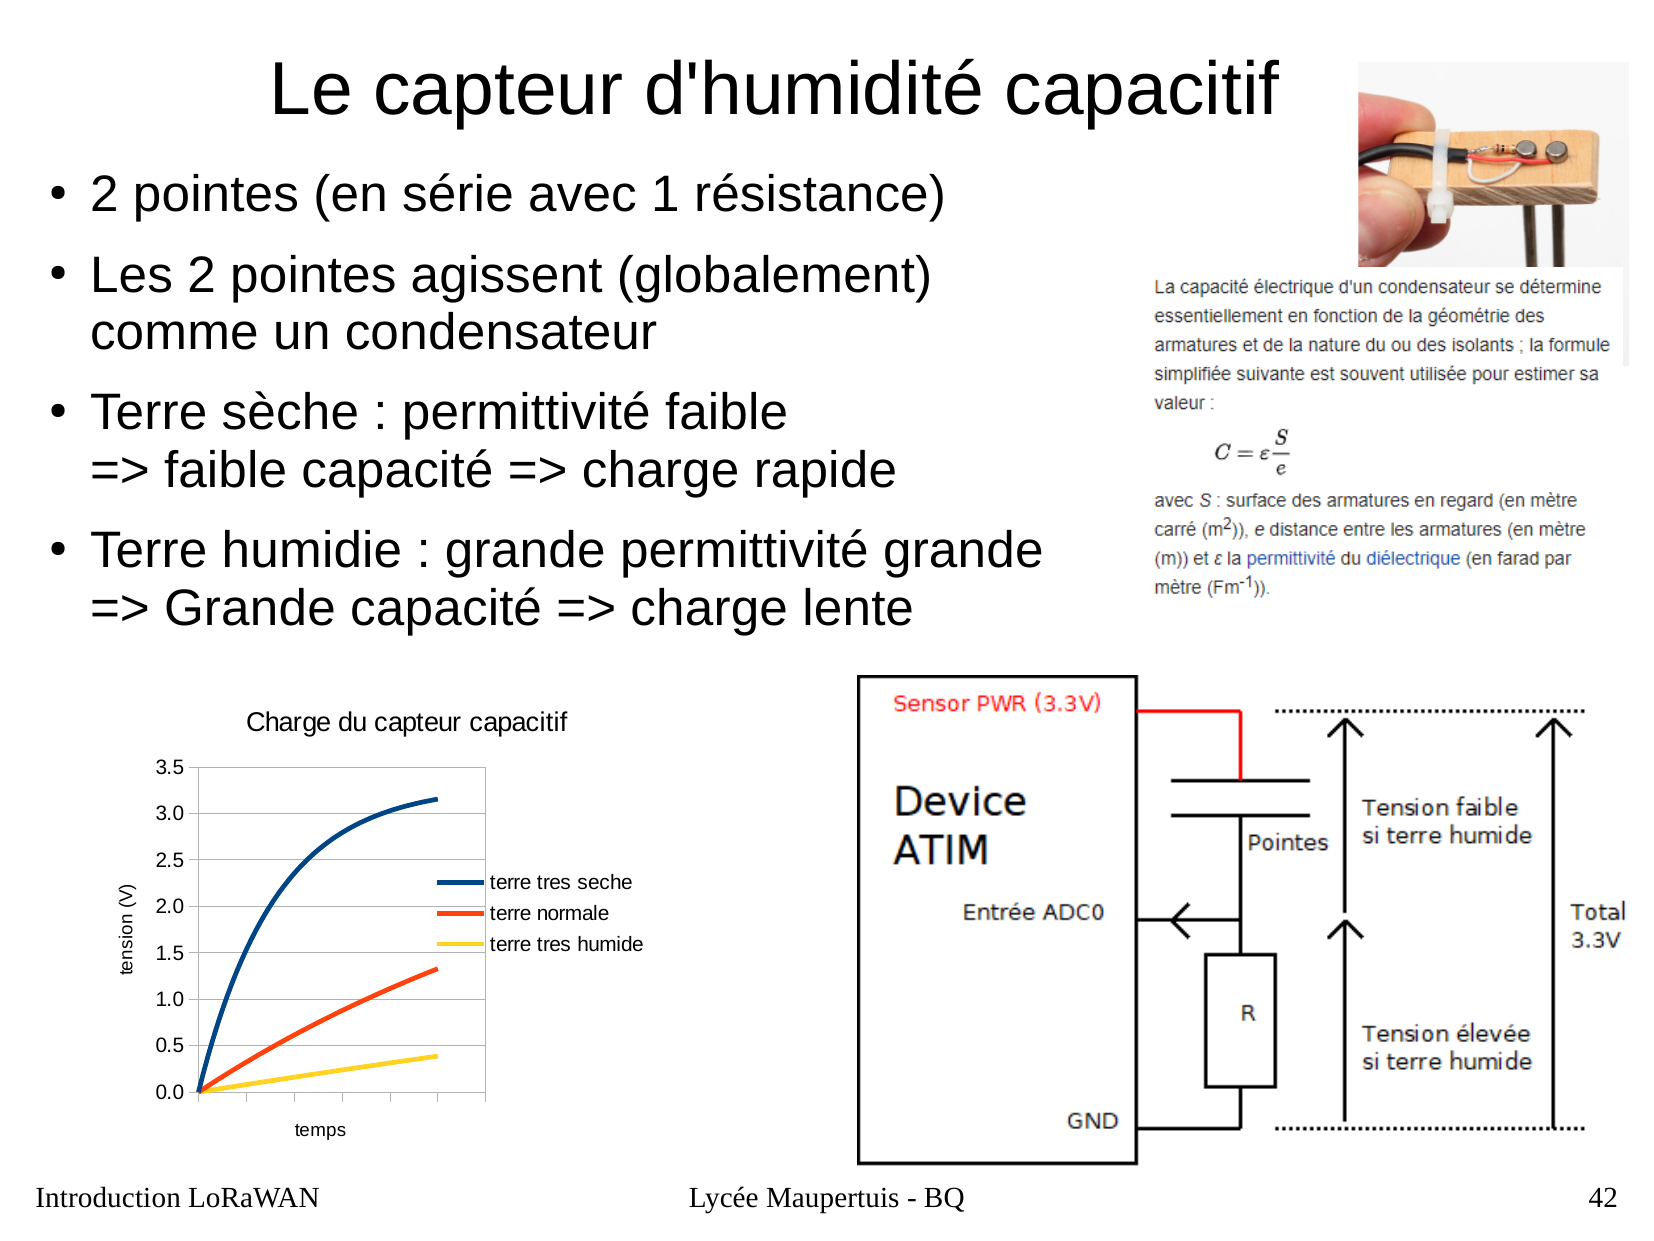

# Le capteur d'humidité capacitif
2 pointes (en série avec 1 résistance)
Les 2 pointes agissent (globalement) comme un condensateur
Terre sèche : permittivité faible
=> faible capacité => charge rapide
Terre humidie : grande permittivité grande
=> Grande capacité => charge lente
### Chart: Charge du capteur capacitif
| Category | terre tres seche | terre normale | terre tres humide |
|---|---|---|---|Extrait Wikipedia
Introduction LoRaWAN
Lycée Maupertuis - BQ
42